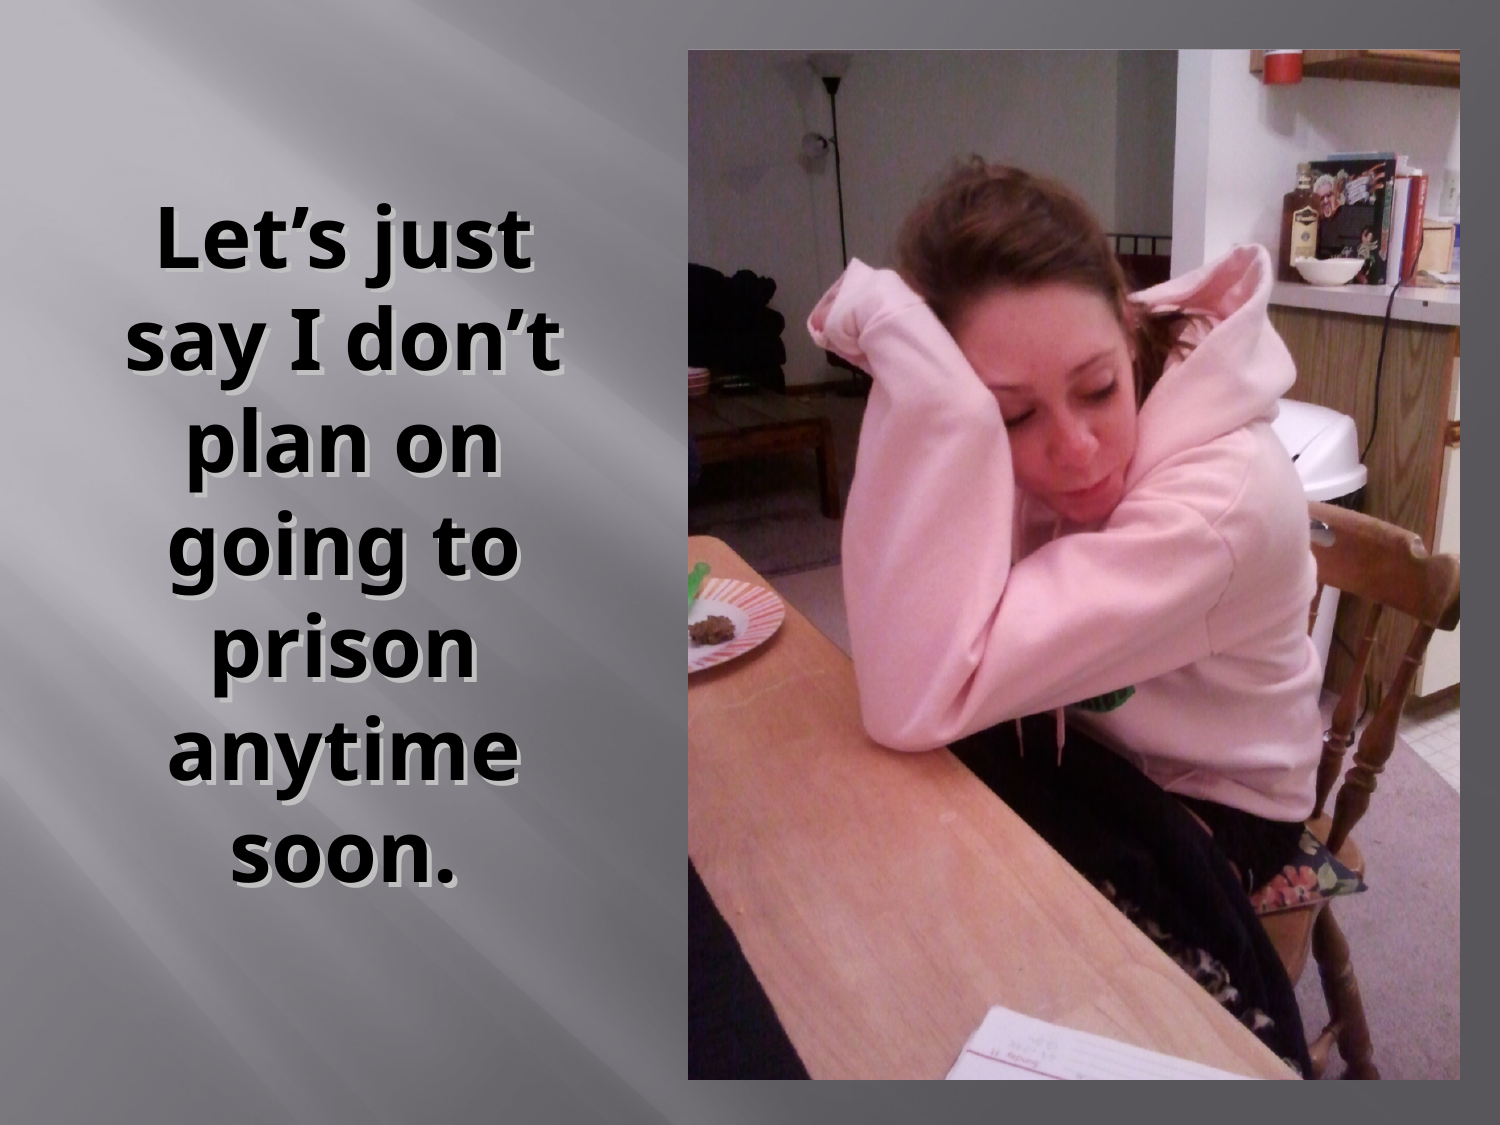

# Let’s just say I don’t plan on going to prison anytime soon.